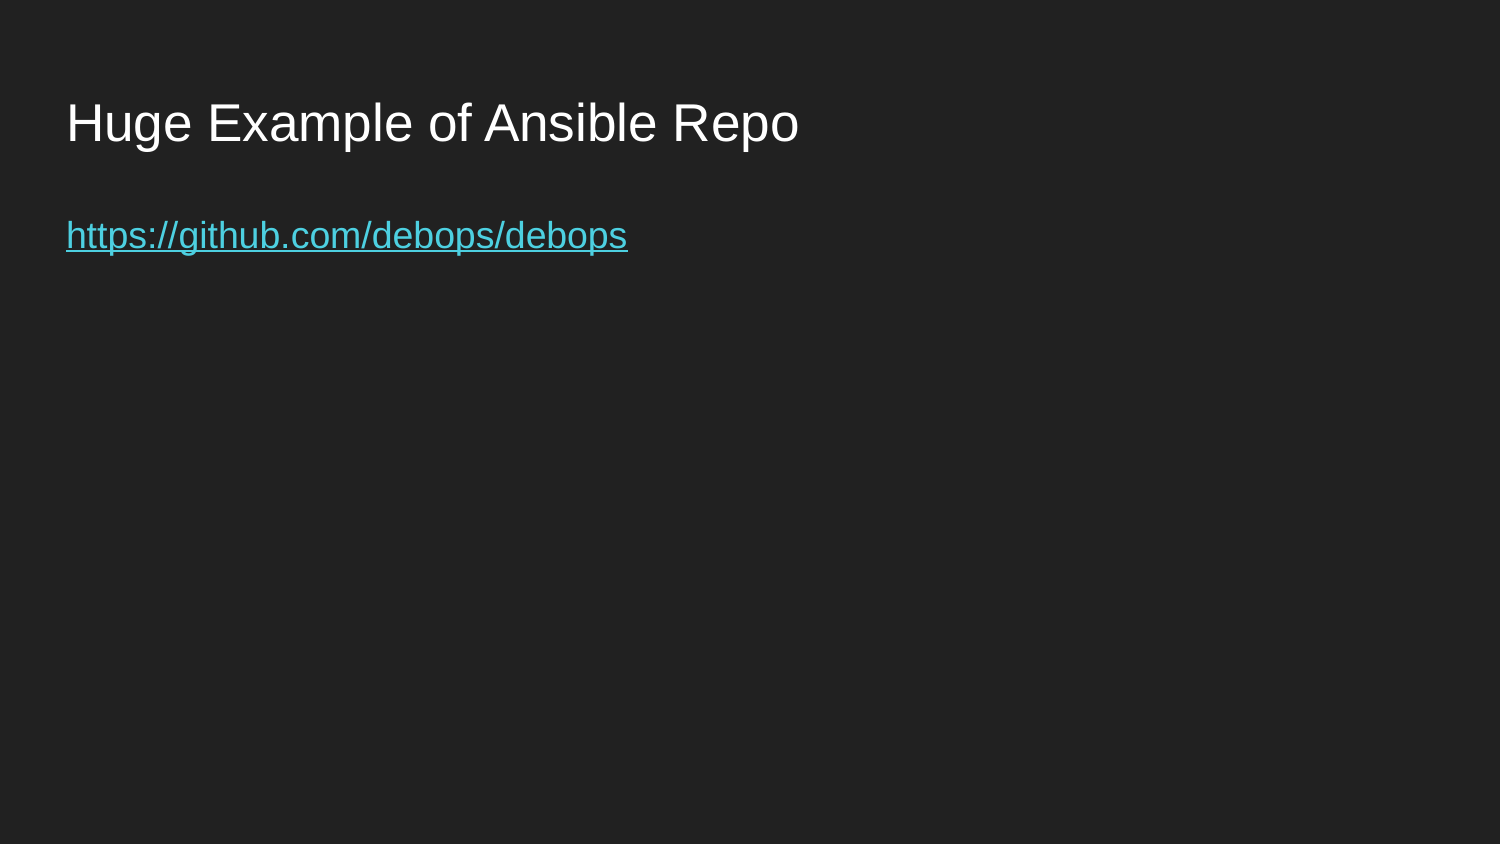

# Huge Example of Ansible Repo
https://github.com/debops/debops